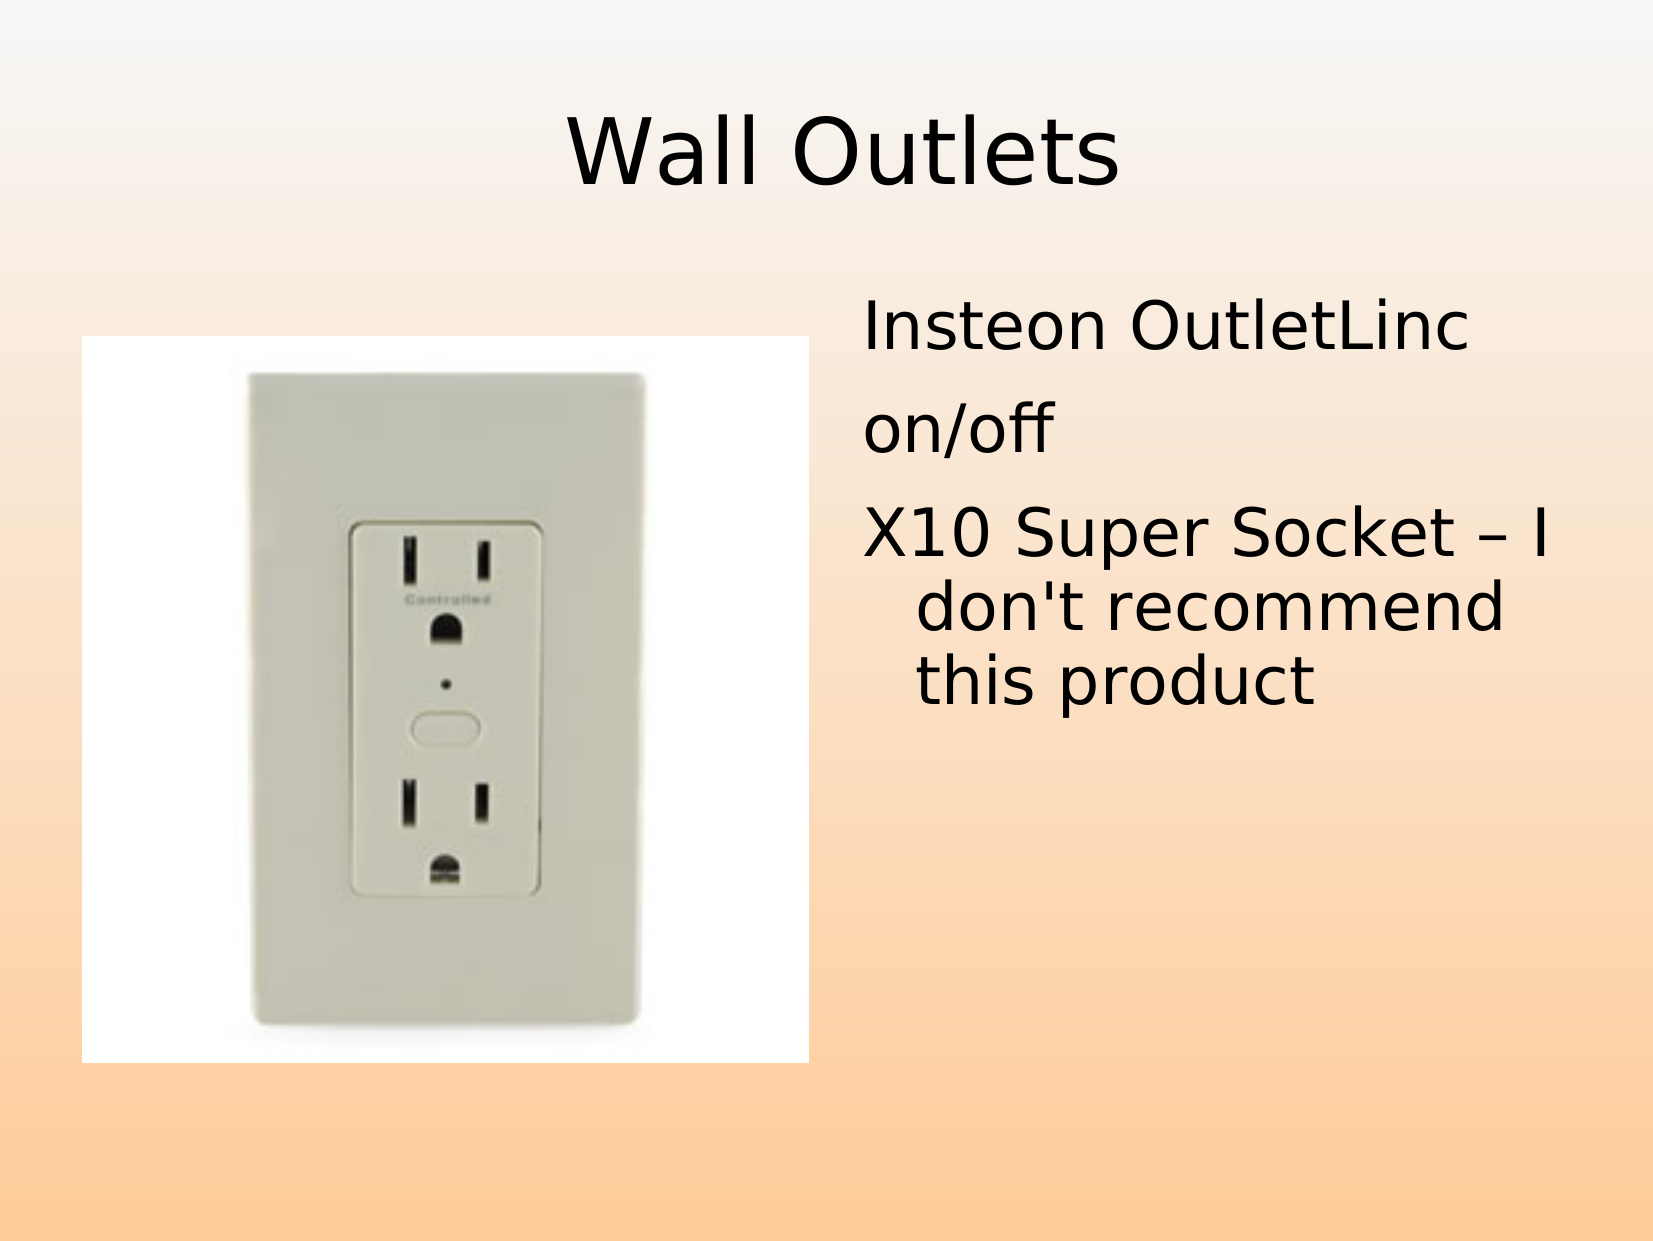

# Wall Outlets
Insteon OutletLinc
on/off
X10 Super Socket – I don't recommend this product